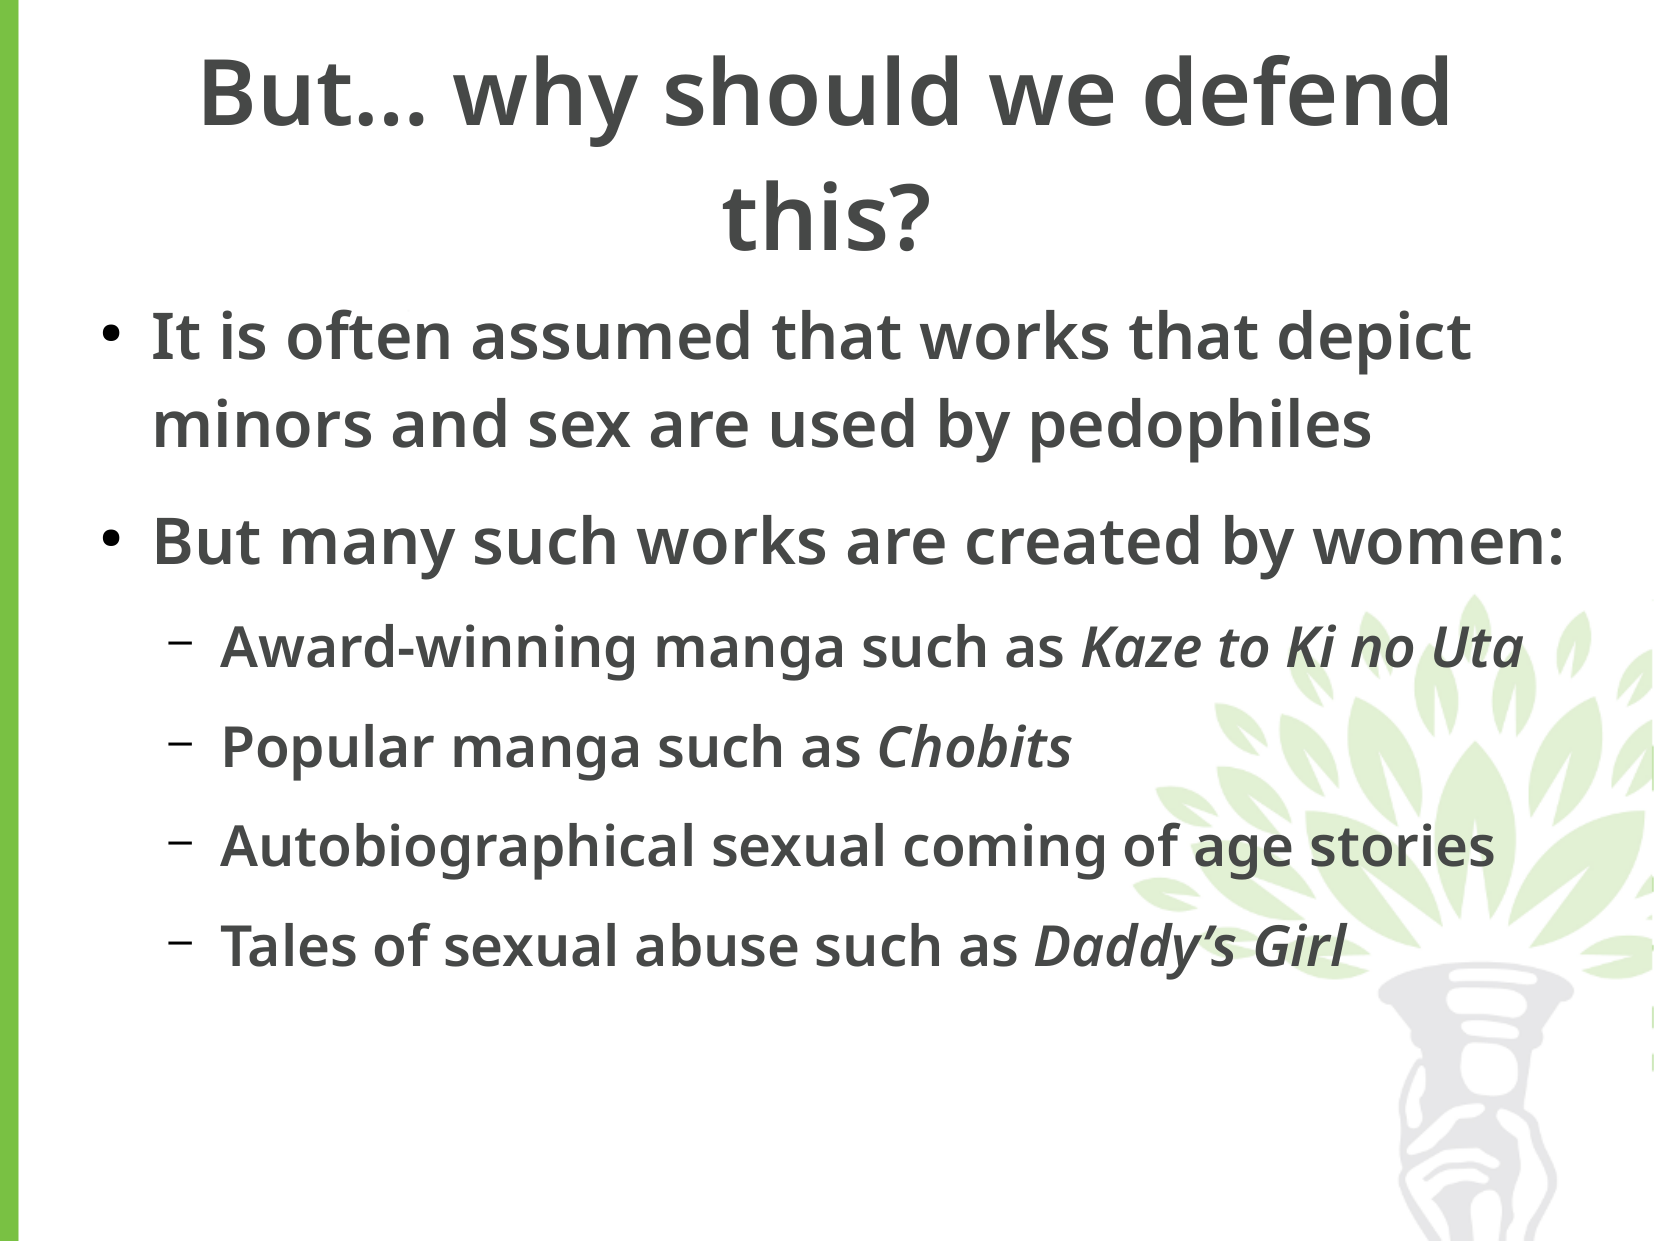

# But… why should we defend this?
It is often assumed that works that depict minors and sex are used by pedophiles
But many such works are created by women:
Award-winning manga such as Kaze to Ki no Uta
Popular manga such as Chobits
Autobiographical sexual coming of age stories
Tales of sexual abuse such as Daddy’s Girl